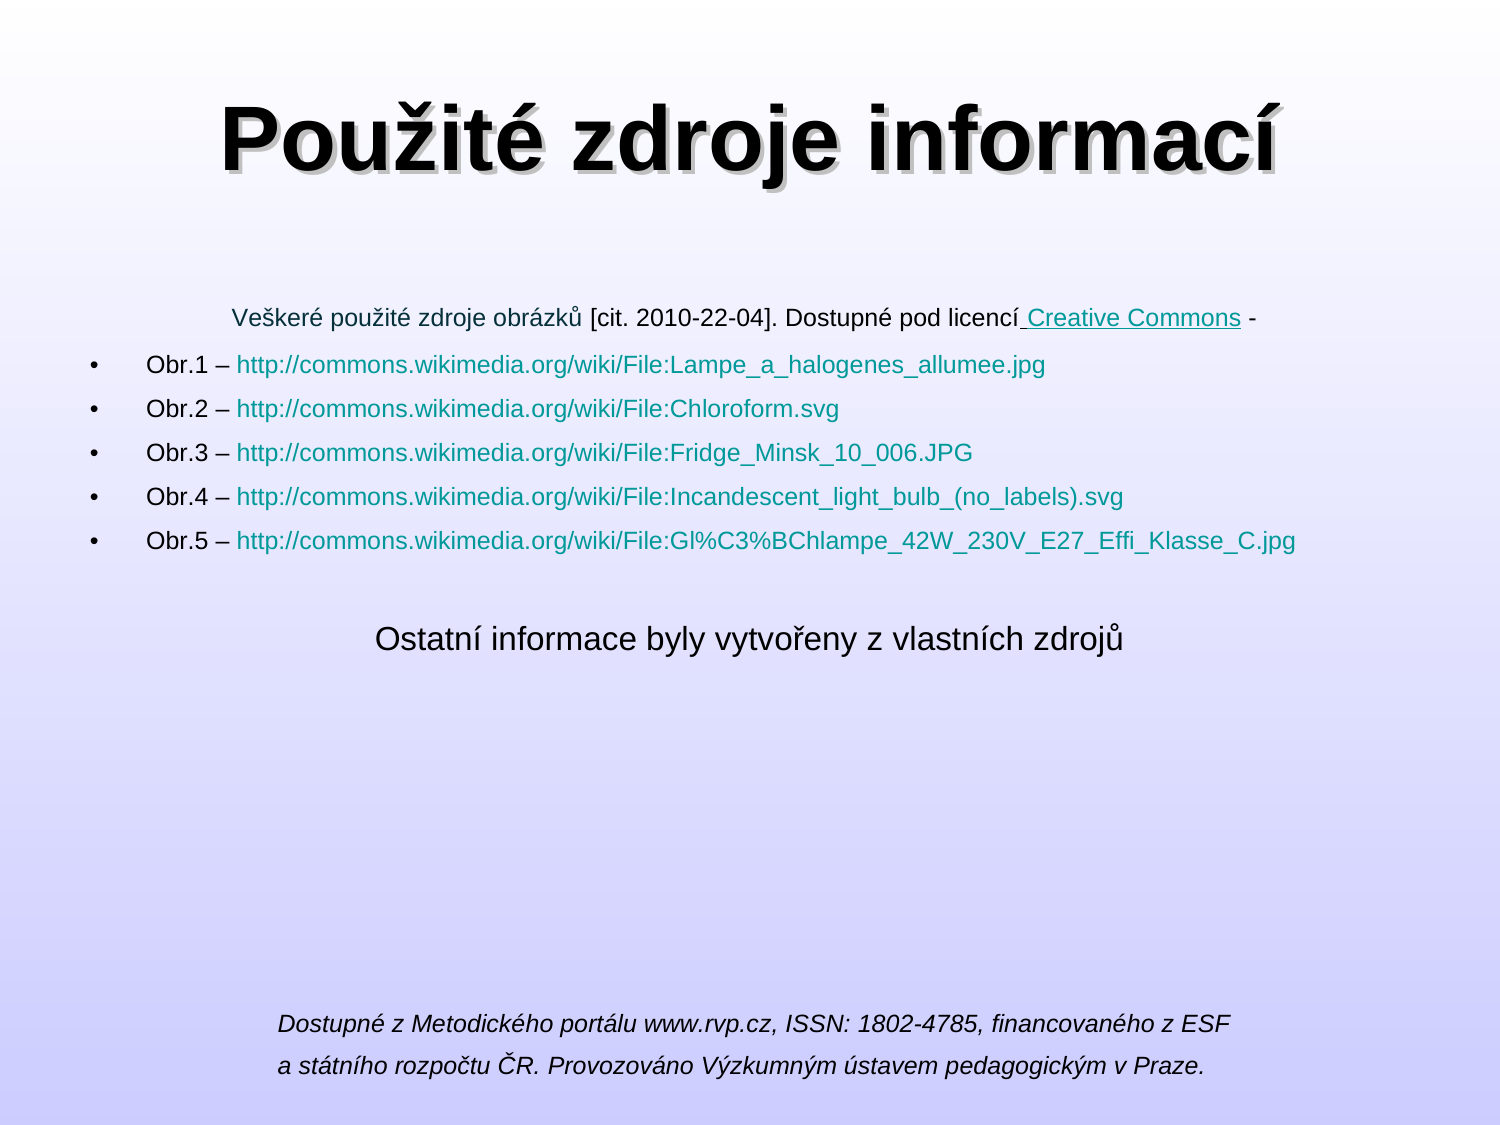

# Použité zdroje informací
Veškeré použité zdroje obrázků [cit. 2010-22-04]. Dostupné pod licencí Creative Commons -
Obr.1 – http://commons.wikimedia.org/wiki/File:Lampe_a_halogenes_allumee.jpg
Obr.2 – http://commons.wikimedia.org/wiki/File:Chloroform.svg
Obr.3 – http://commons.wikimedia.org/wiki/File:Fridge_Minsk_10_006.JPG
Obr.4 – http://commons.wikimedia.org/wiki/File:Incandescent_light_bulb_(no_labels).svg
Obr.5 – http://commons.wikimedia.org/wiki/File:Gl%C3%BChlampe_42W_230V_E27_Effi_Klasse_C.jpg
Ostatní informace byly vytvořeny z vlastních zdrojů
Dostupné z Metodického portálu www.rvp.cz, ISSN: 1802-4785, financovaného z ESF
a státního rozpočtu ČR. Provozováno Výzkumným ústavem pedagogickým v Praze.